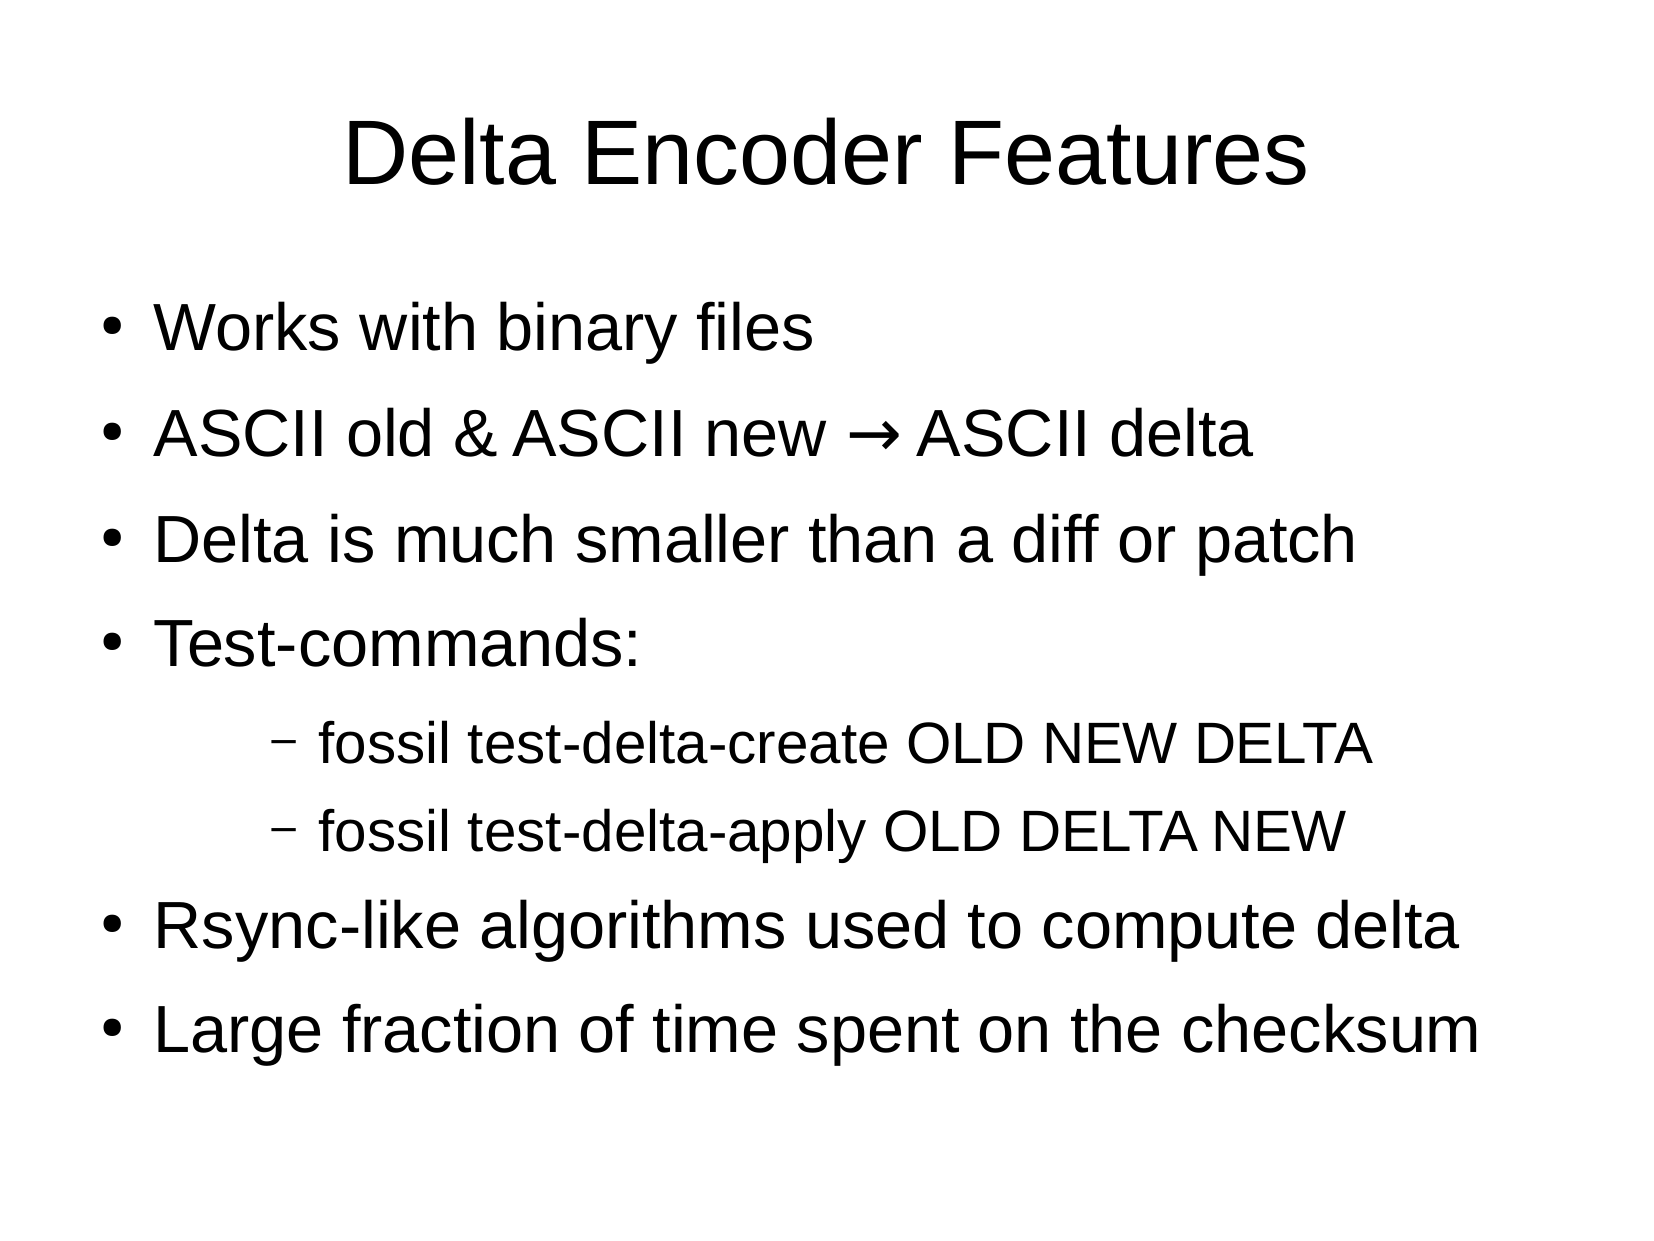

# Delta Encoder Features
Works with binary files
ASCII old & ASCII new → ASCII delta
Delta is much smaller than a diff or patch
Test-commands:
fossil test-delta-create OLD NEW DELTA
fossil test-delta-apply OLD DELTA NEW
Rsync-like algorithms used to compute delta
Large fraction of time spent on the checksum